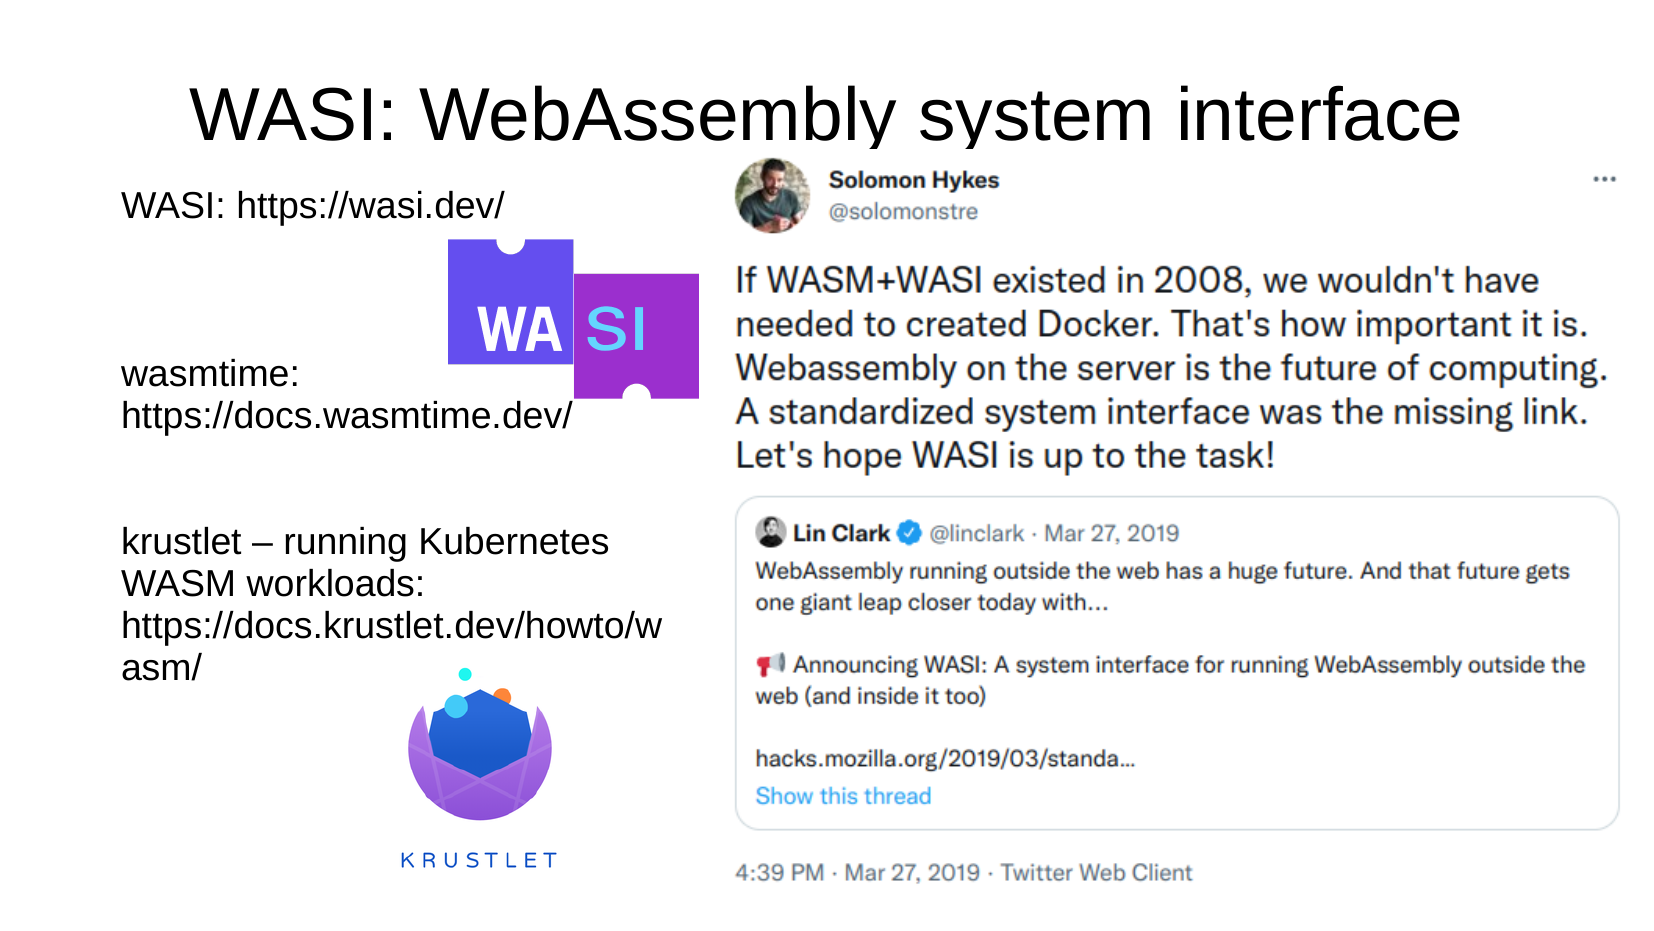

# WASI: WebAssembly system interface
WASI: https://wasi.dev/
wasmtime: https://docs.wasmtime.dev/
krustlet – running Kubernetes WASM workloads: https://docs.krustlet.dev/howto/wasm/